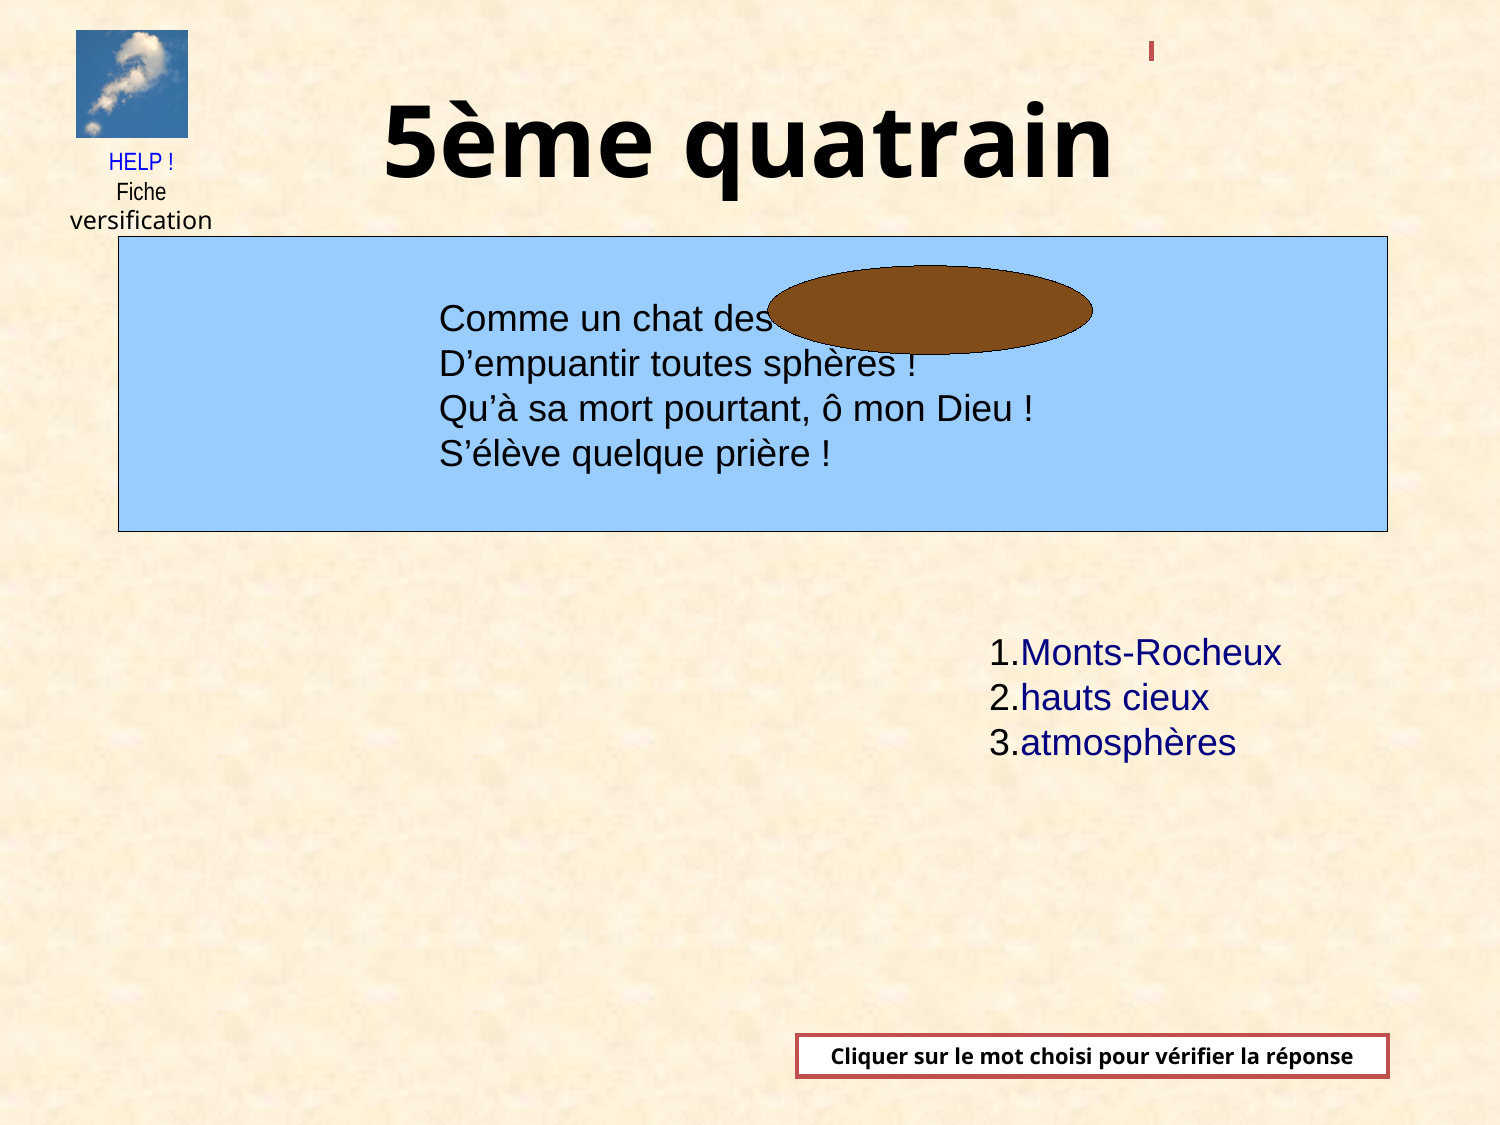

HELP !
Fiche versification
# 5ème quatrain
Comme un chat des Monts-Rocheux ;
D’empuantir toutes sphères !
Qu’à sa mort pourtant, ô mon Dieu !
S’élève quelque prière !
1.Monts-Rocheux
2.hauts cieux
3.atmosphères
Cliquer sur le mot choisi pour vérifier la réponse